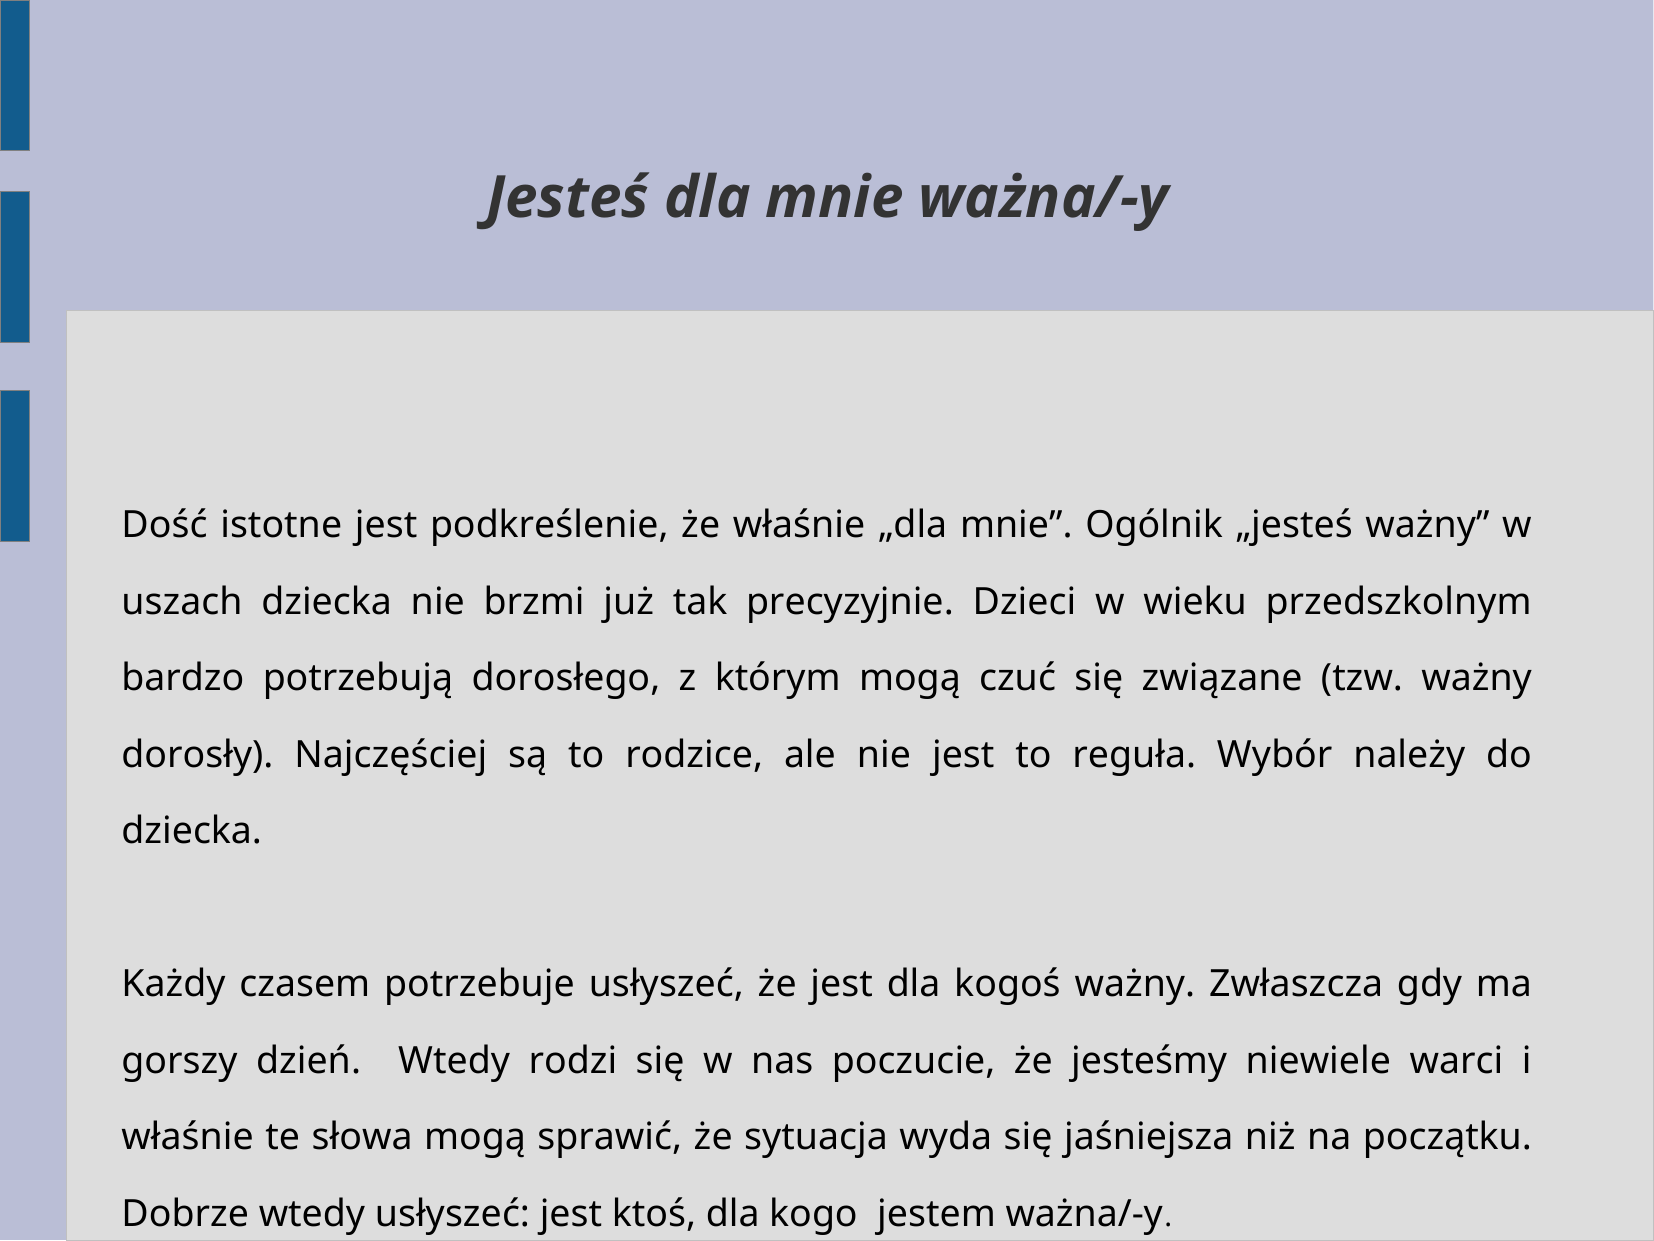

# Jesteś dla mnie ważna/-y
Dość istotne jest podkreślenie, że właśnie „dla mnie”. Ogólnik „jesteś ważny” w uszach dziecka nie brzmi już tak precyzyjnie. Dzieci w wieku przedszkolnym bardzo potrzebują dorosłego, z którym mogą czuć się związane (tzw. ważny dorosły). Najczęściej są to rodzice, ale nie jest to reguła. Wybór należy do dziecka.
Każdy czasem potrzebuje usłyszeć, że jest dla kogoś ważny. Zwłaszcza gdy ma gorszy dzień. Wtedy rodzi się w nas poczucie, że jesteśmy niewiele warci i właśnie te słowa mogą sprawić, że sytuacja wyda się jaśniejsza niż na początku. Dobrze wtedy usłyszeć: jest ktoś, dla kogo jestem ważna/-y.